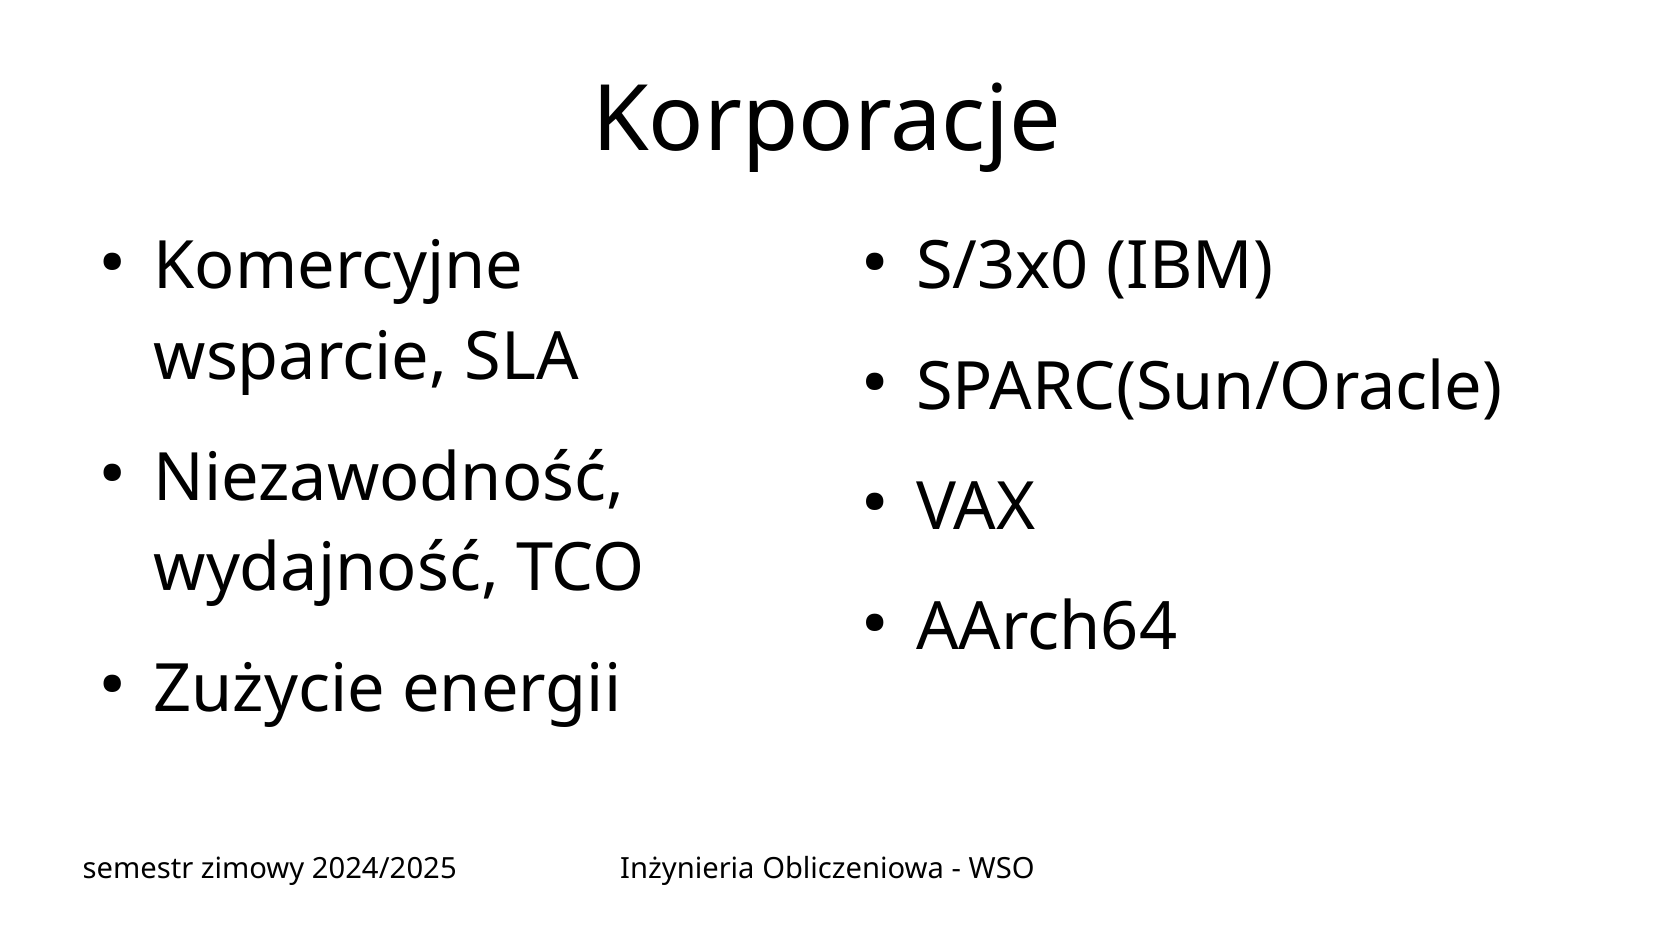

# Korporacje
Komercyjne wsparcie, SLA
Niezawodność, wydajność, TCO
Zużycie energii
S/3x0 (IBM)
SPARC(Sun/Oracle)
VAX
AArch64
semestr zimowy 2024/2025
Inżynieria Obliczeniowa - WSO